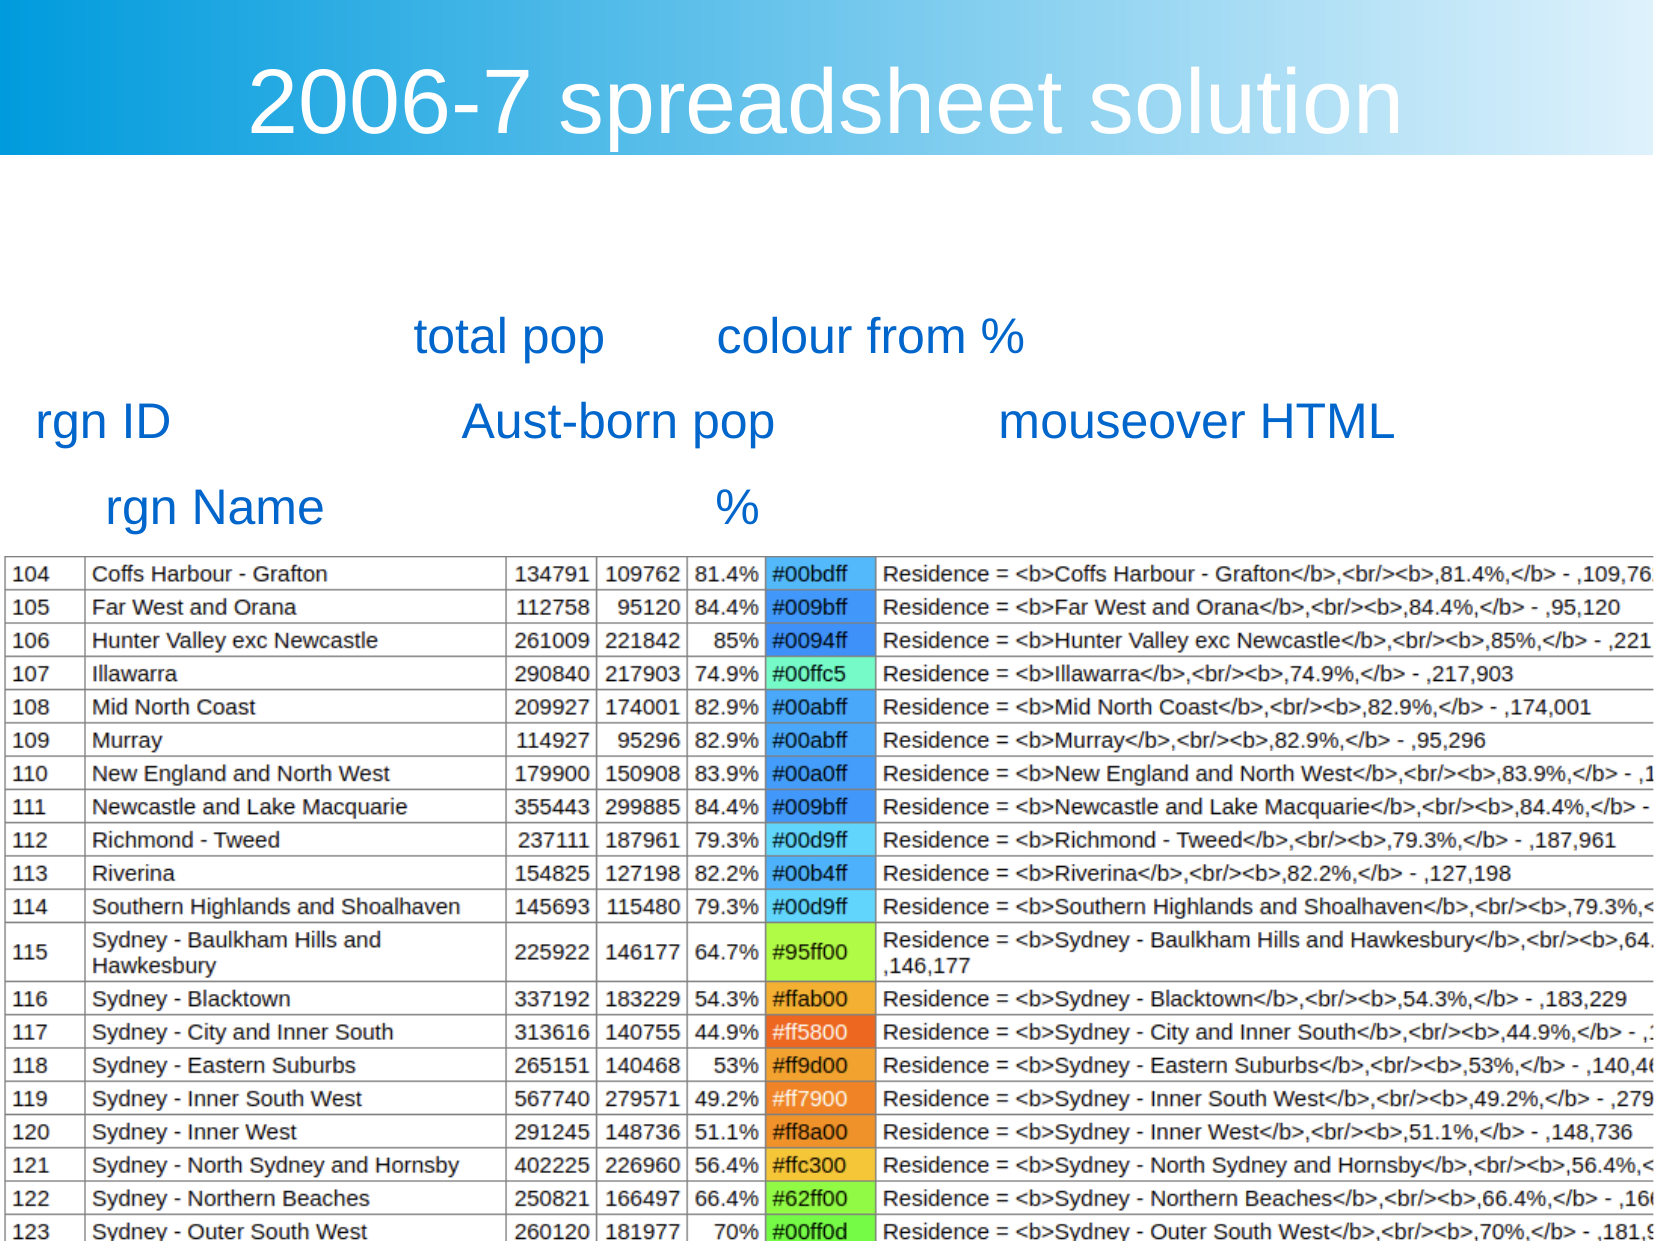

# 2006-7 spreadsheet solution
 total pop colour from %
rgn ID Aust-born pop mouseover HTML
 rgn Name %